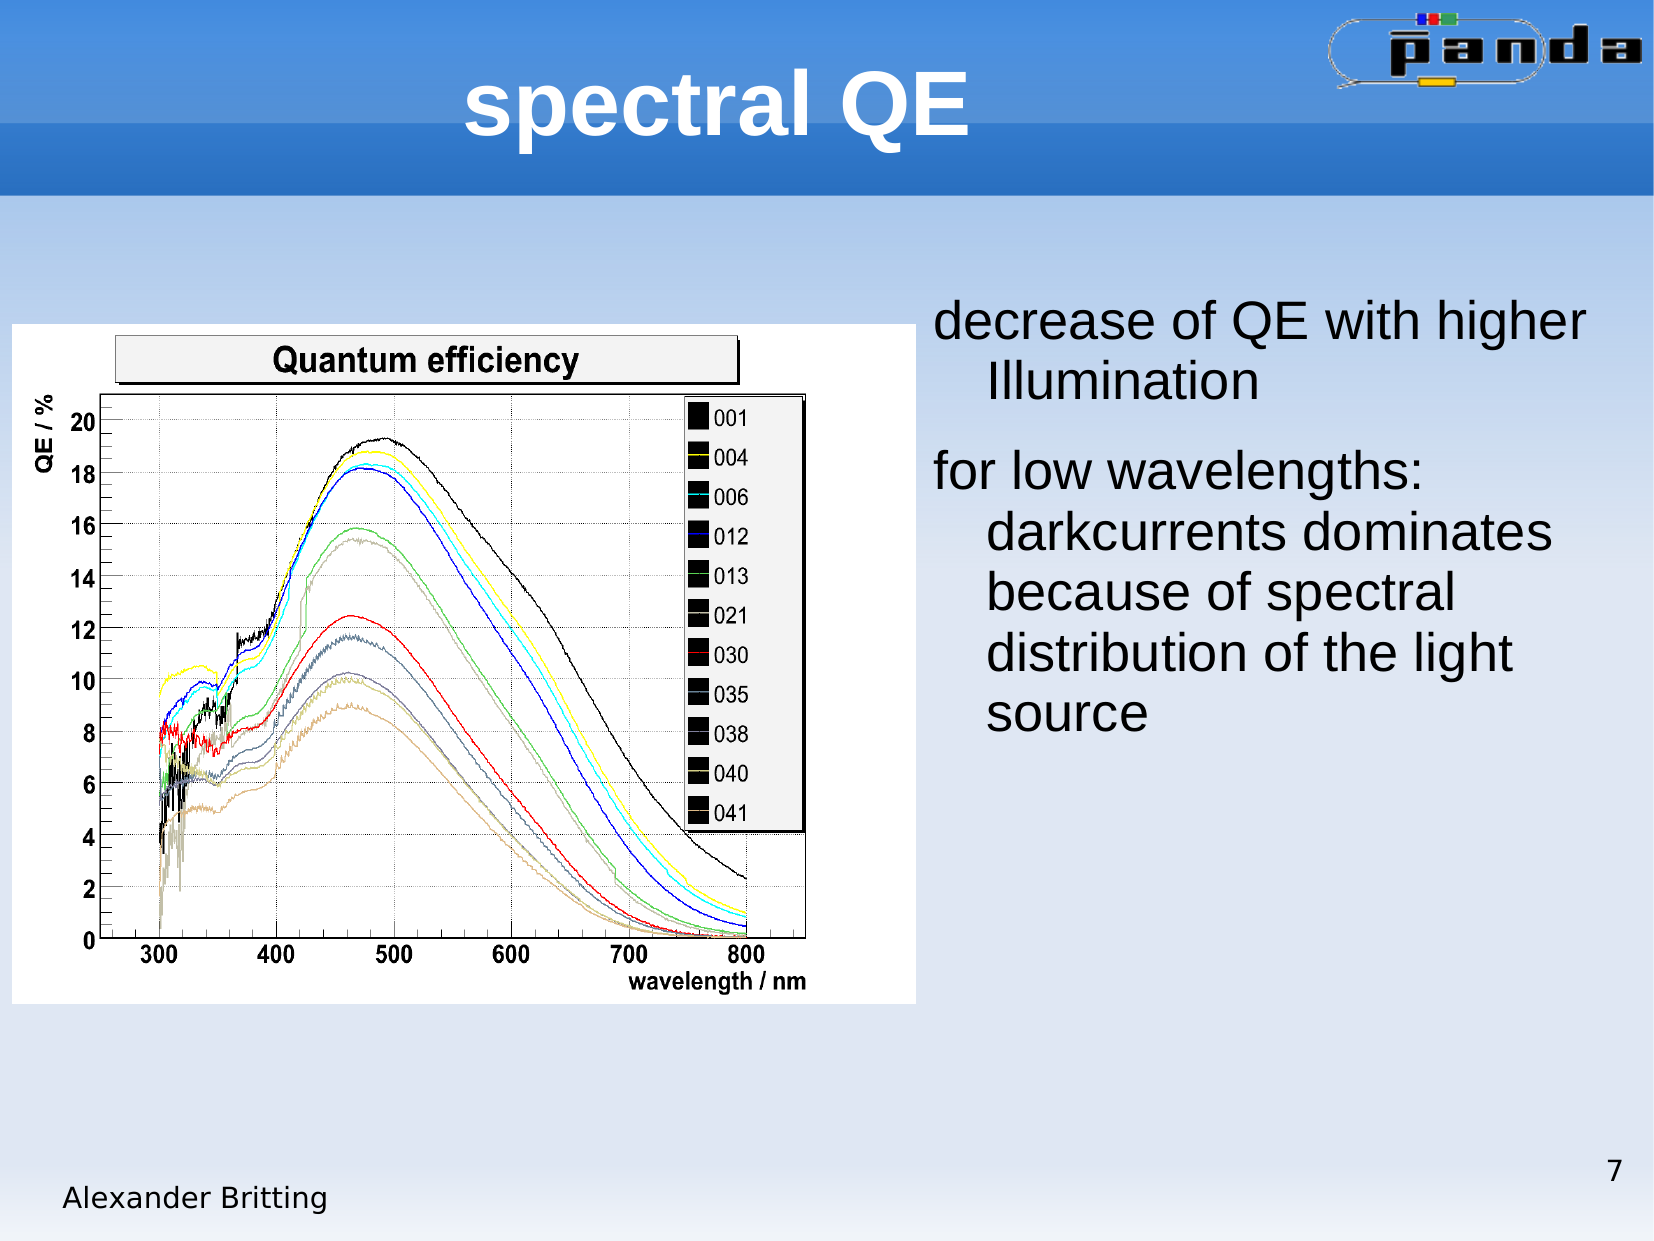

# spectral QE
decrease of QE with higher Illumination
for low wavelengths: darkcurrents dominates because of spectral distribution of the light source
7
Alexander Britting